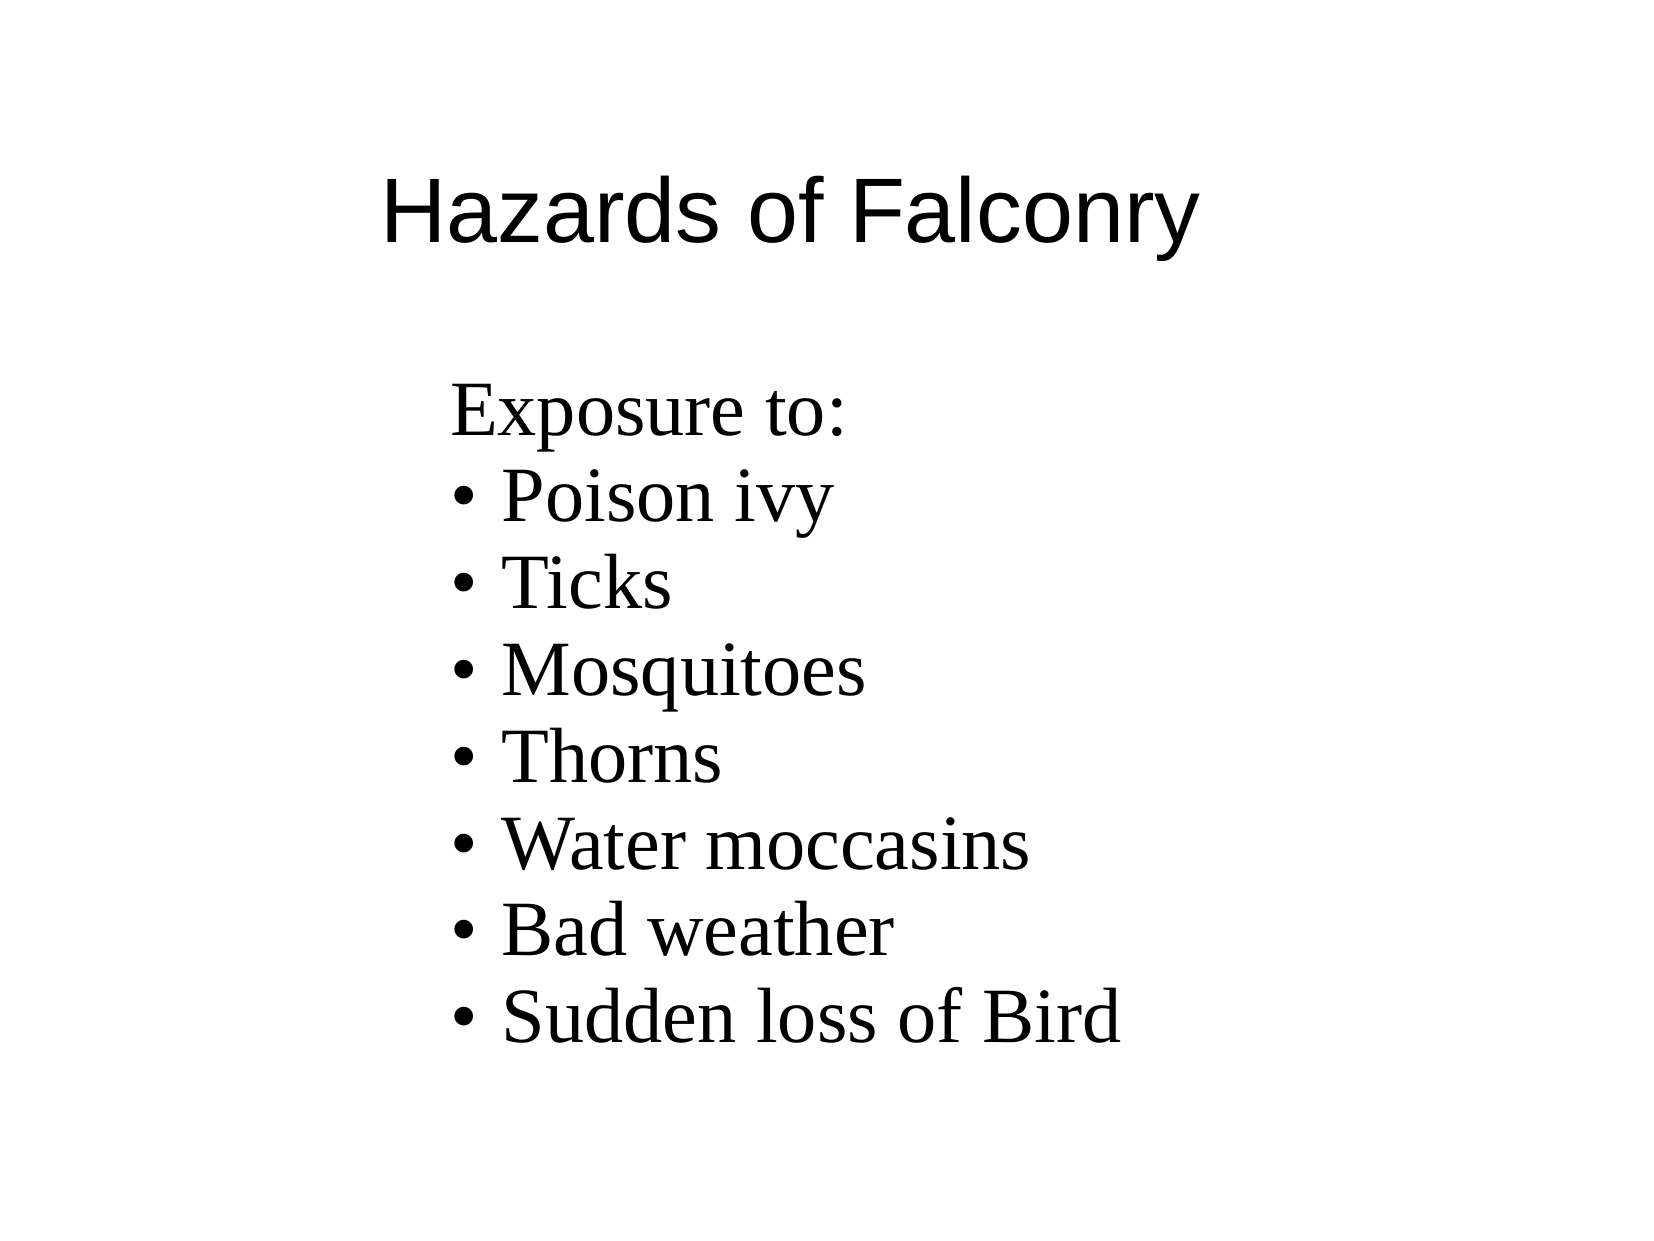

# Hazards of Falconry
Exposure to:
Poison ivy
Ticks
Mosquitoes
Thorns
Water moccasins
Bad weather
Sudden loss of Bird